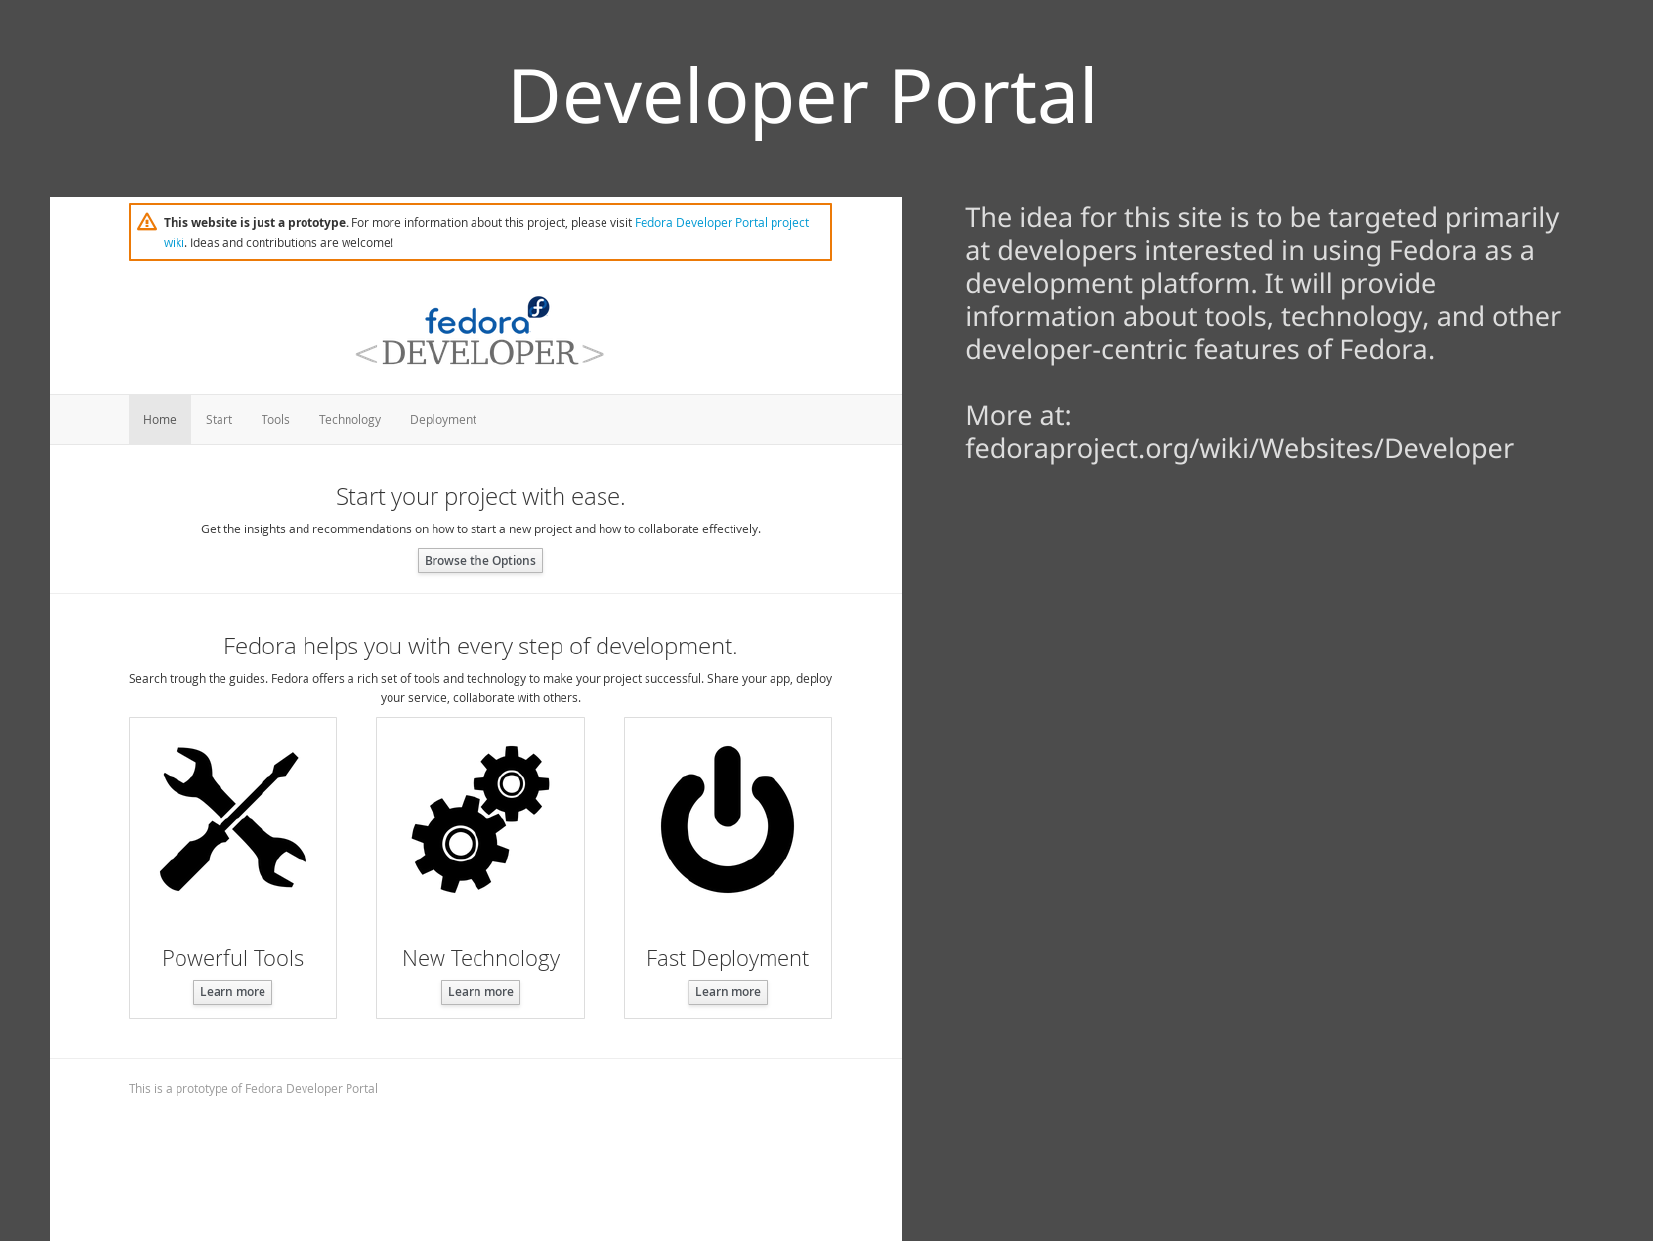

# Developer Portal
The idea for this site is to be targeted primarily at developers interested in using Fedora as a development platform. It will provide information about tools, technology, and other developer-centric features of Fedora.
More at:
fedoraproject.org/wiki/Websites/Developer